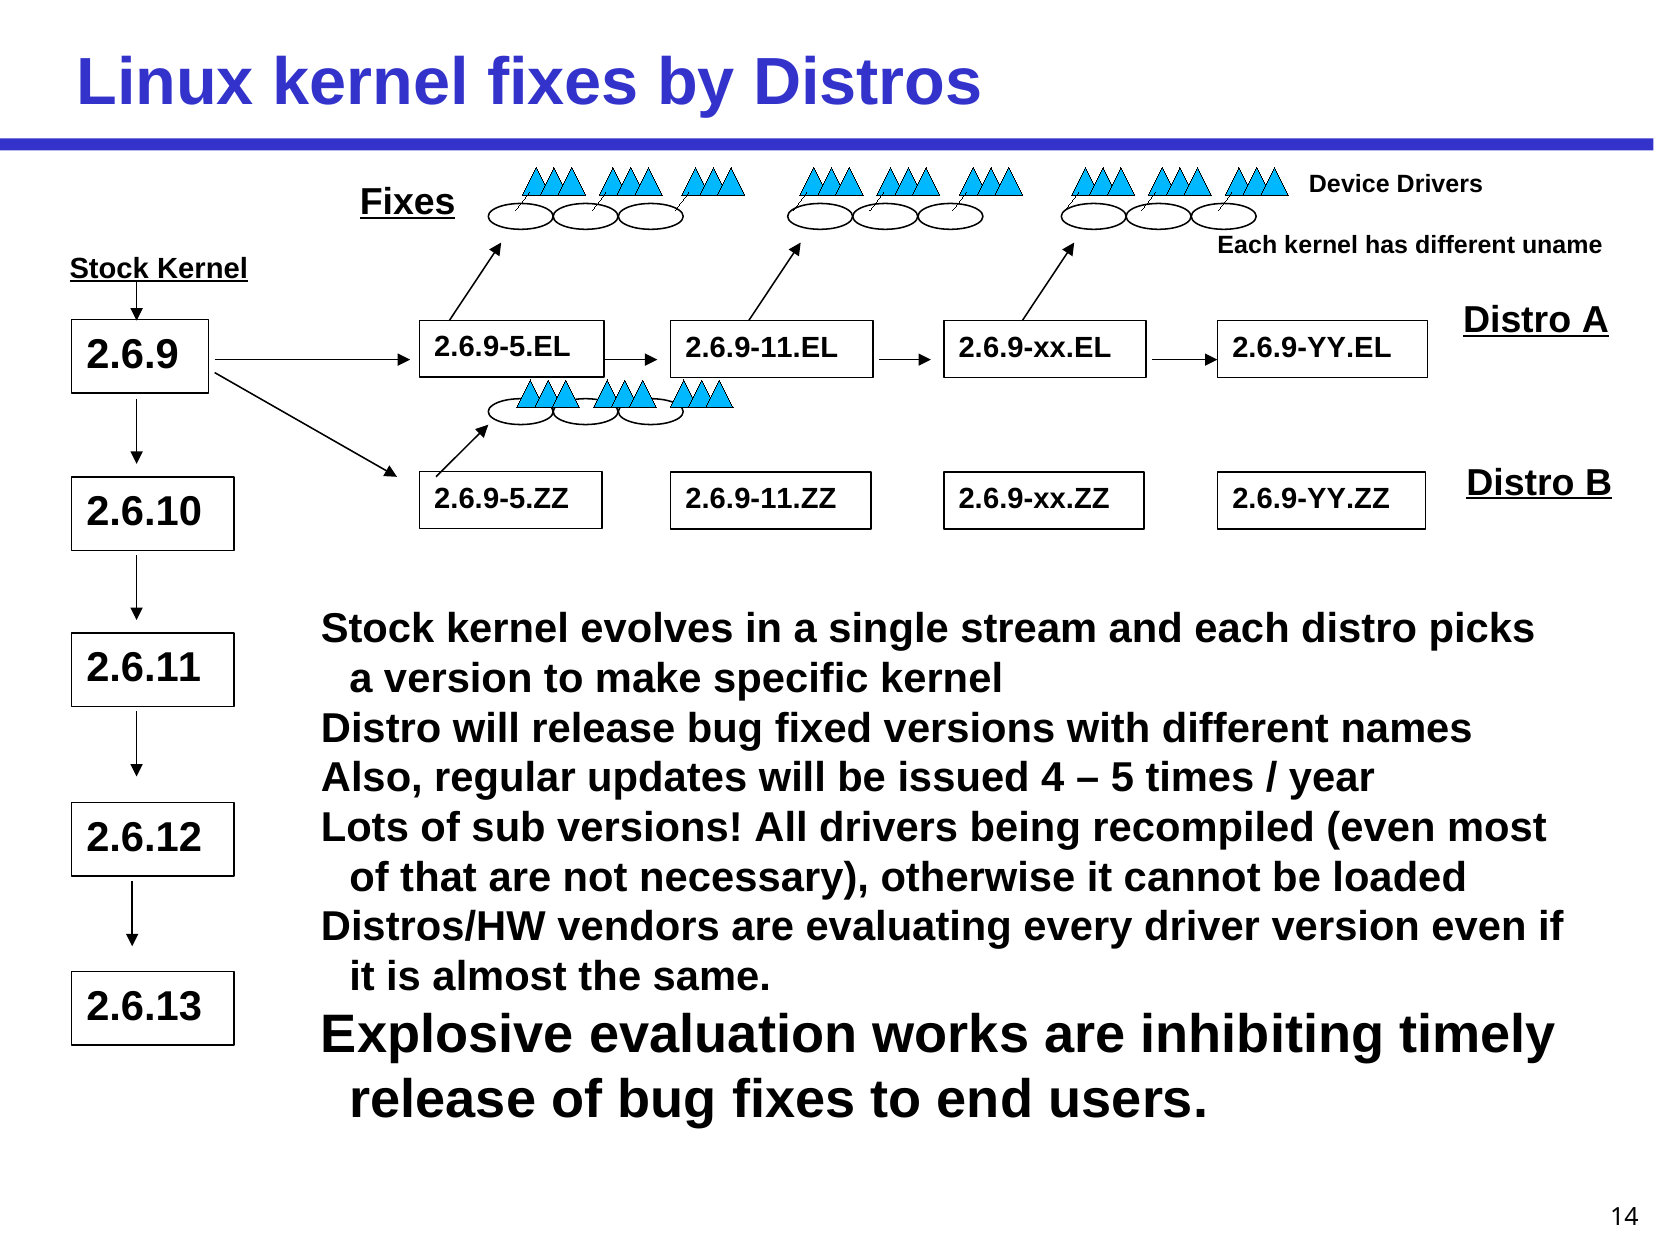

# Linux kernel fixes by Distros
Device Drivers
Fixes
Each kernel has different uname
Stock Kernel
Distro A
2.6.9
2.6.9-5.EL
2.6.9-11.EL
2.6.9-xx.EL
2.6.9-YY.EL
Distro B
2.6.9-5.ZZ
2.6.9-11.ZZ
2.6.9-xx.ZZ
2.6.9-YY.ZZ
2.6.10
Stock kernel evolves in a single stream and each distro picks a version to make specific kernel
Distro will release bug fixed versions with different names
Also, regular updates will be issued 4 – 5 times / year
Lots of sub versions! All drivers being recompiled (even most of that are not necessary), otherwise it cannot be loaded
Distros/HW vendors are evaluating every driver version even if it is almost the same.
Explosive evaluation works are inhibiting timely release of bug fixes to end users.
2.6.11
2.6.12
2.6.13